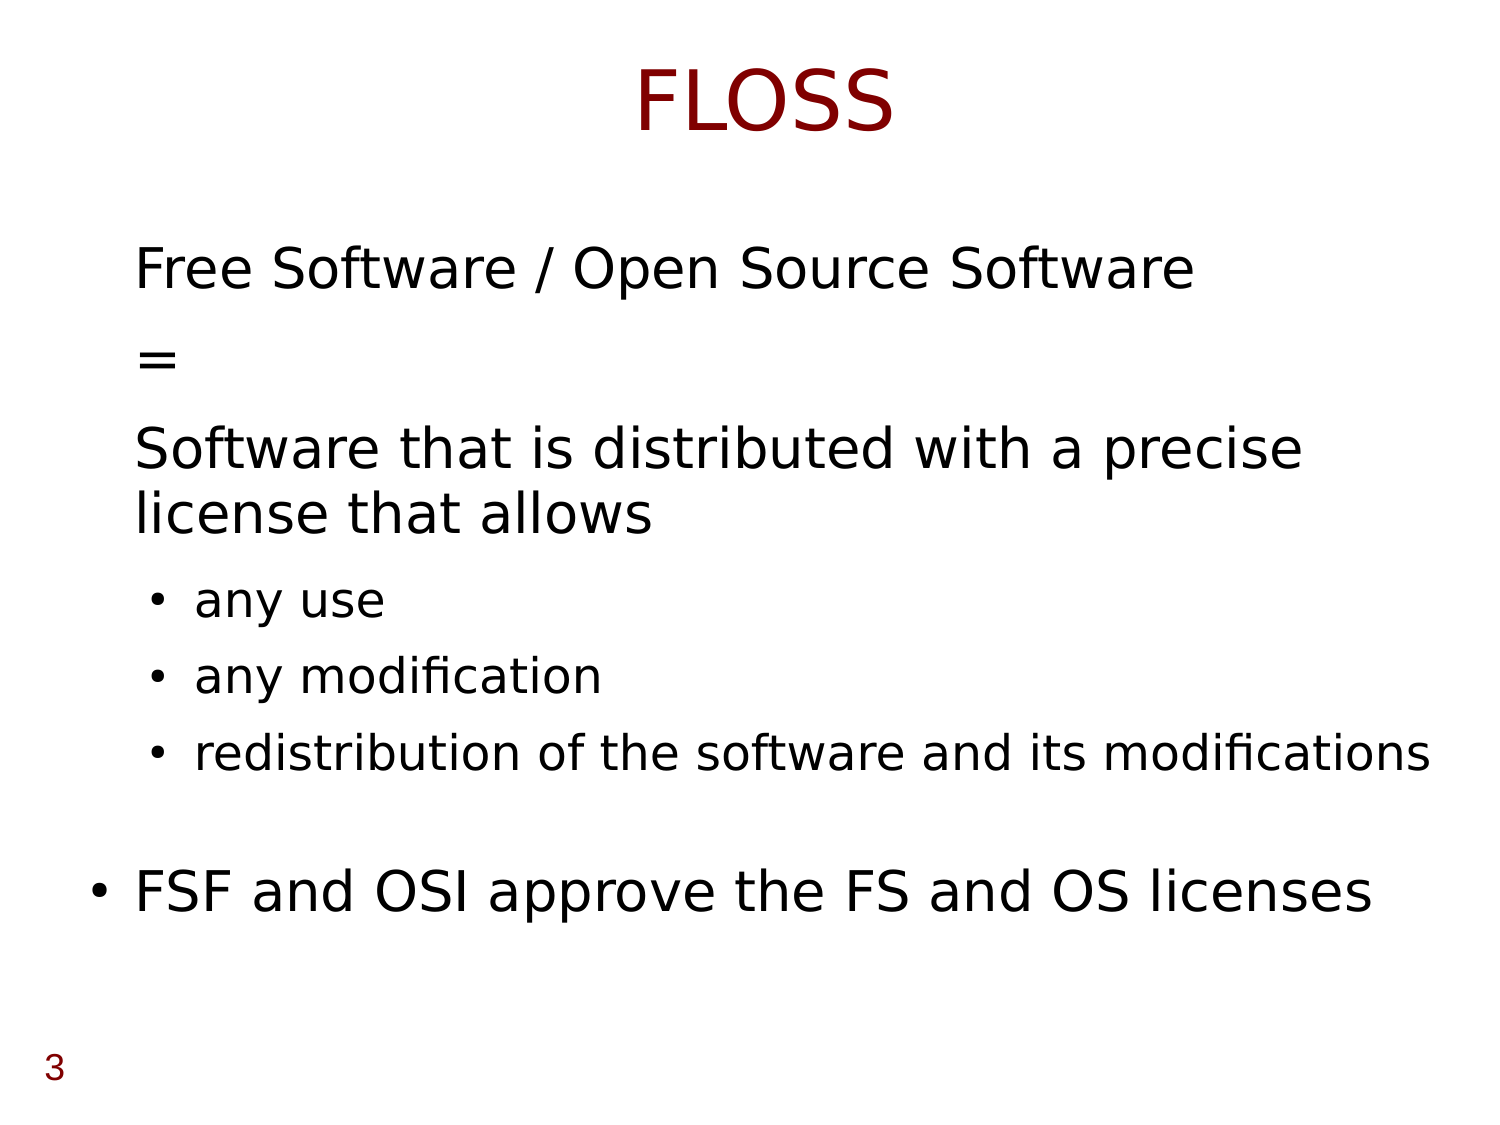

# FLOSS
Free Software / Open Source Software
=
Software that is distributed with a precise license that allows
any use
any modification
redistribution of the software and its modifications
FSF and OSI approve the FS and OS licenses